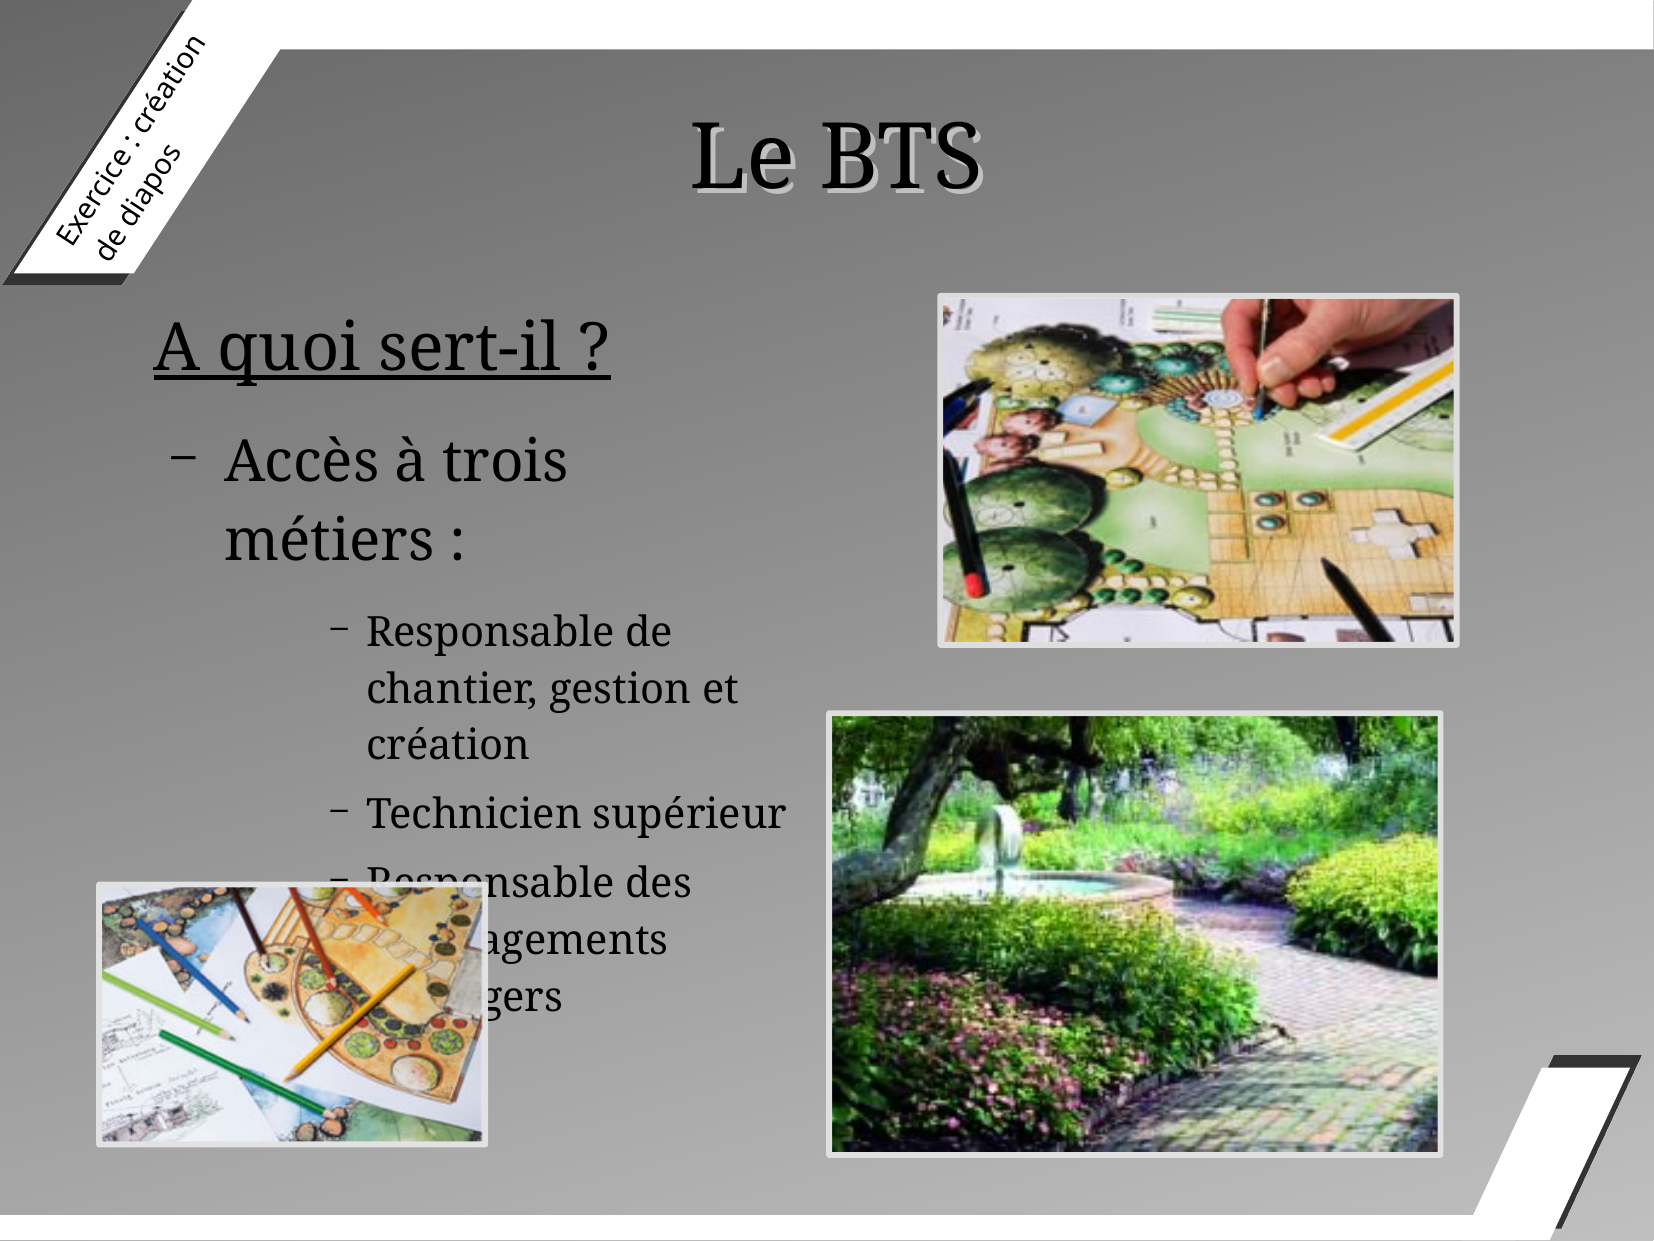

# Le BTS
A quoi sert-il ?
Accès à trois métiers :
Responsable de chantier, gestion et création
Technicien supérieur
Responsable des aménagements paysagers